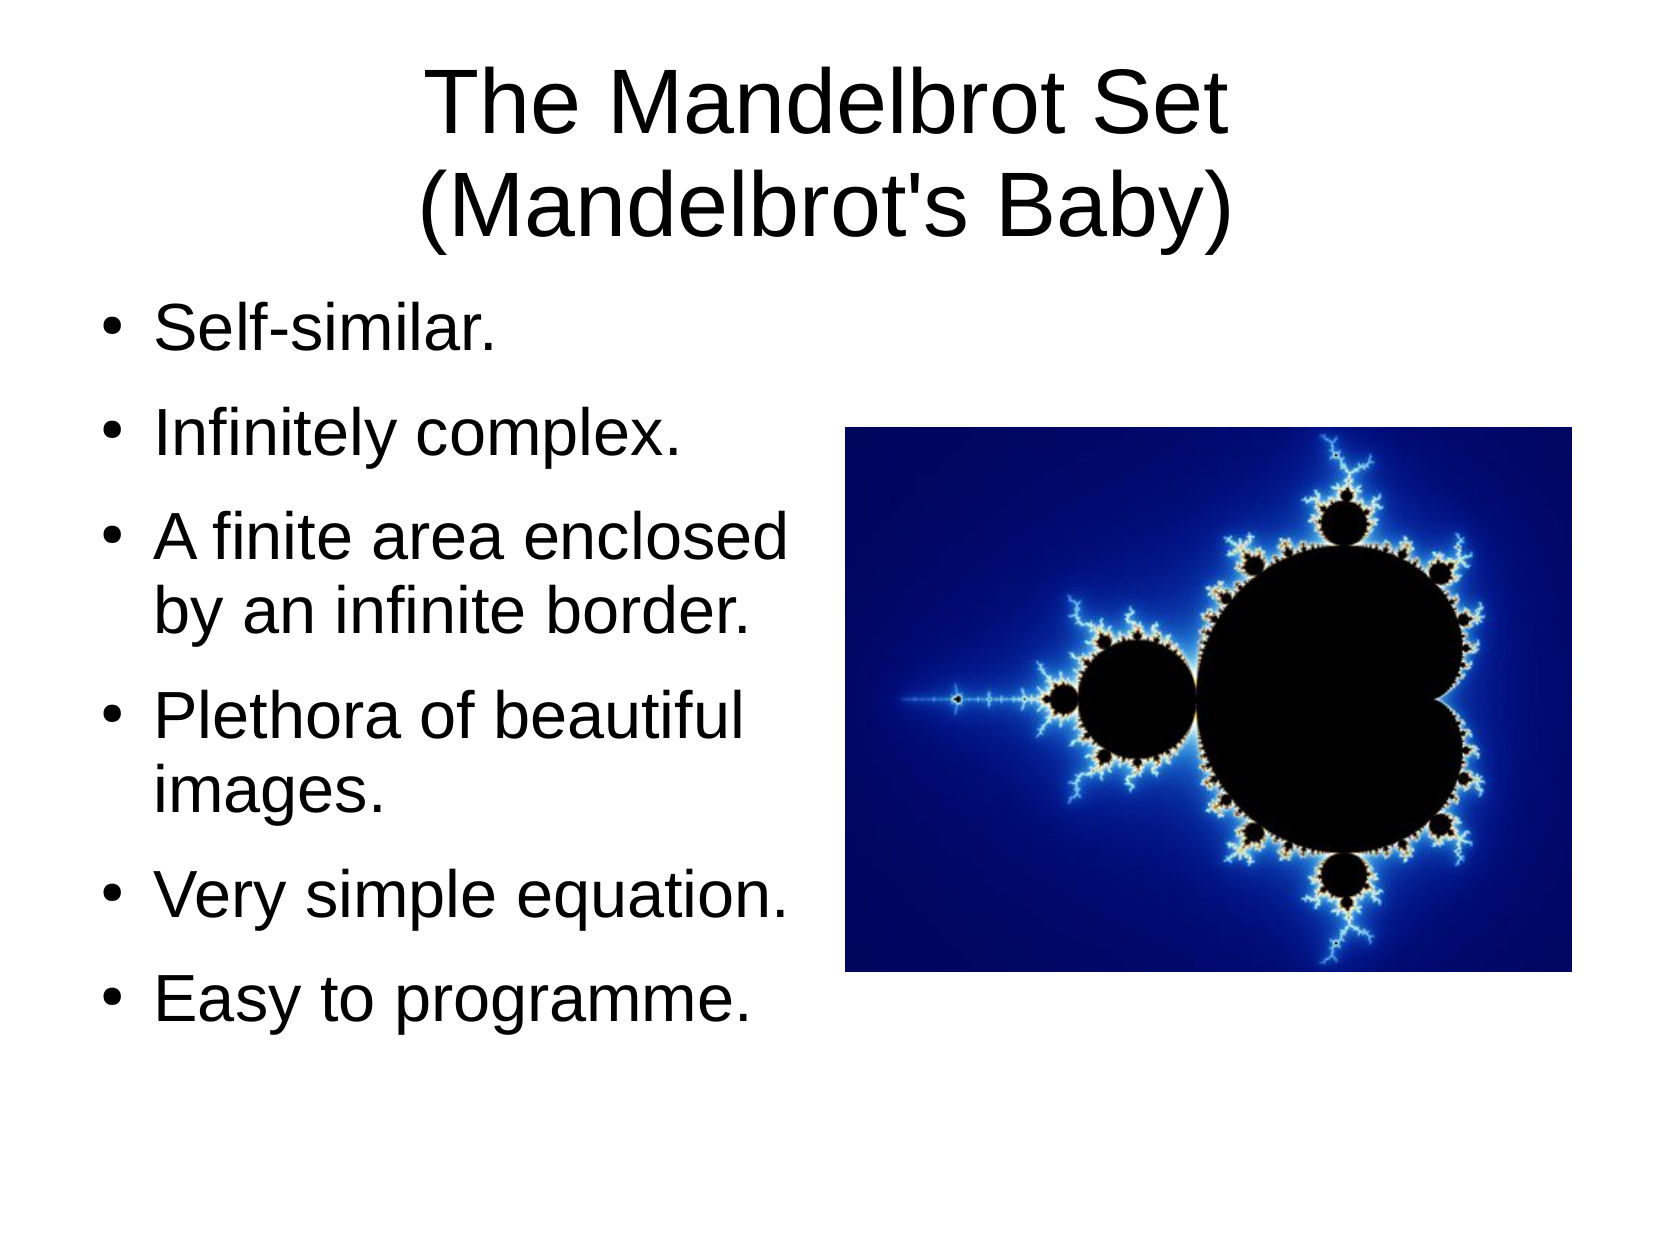

# The Mandelbrot Set (Mandelbrot's Baby)
Self-similar.
Infinitely complex.
A finite area enclosed by an infinite border.
Plethora of beautiful images.
Very simple equation.
Easy to programme.